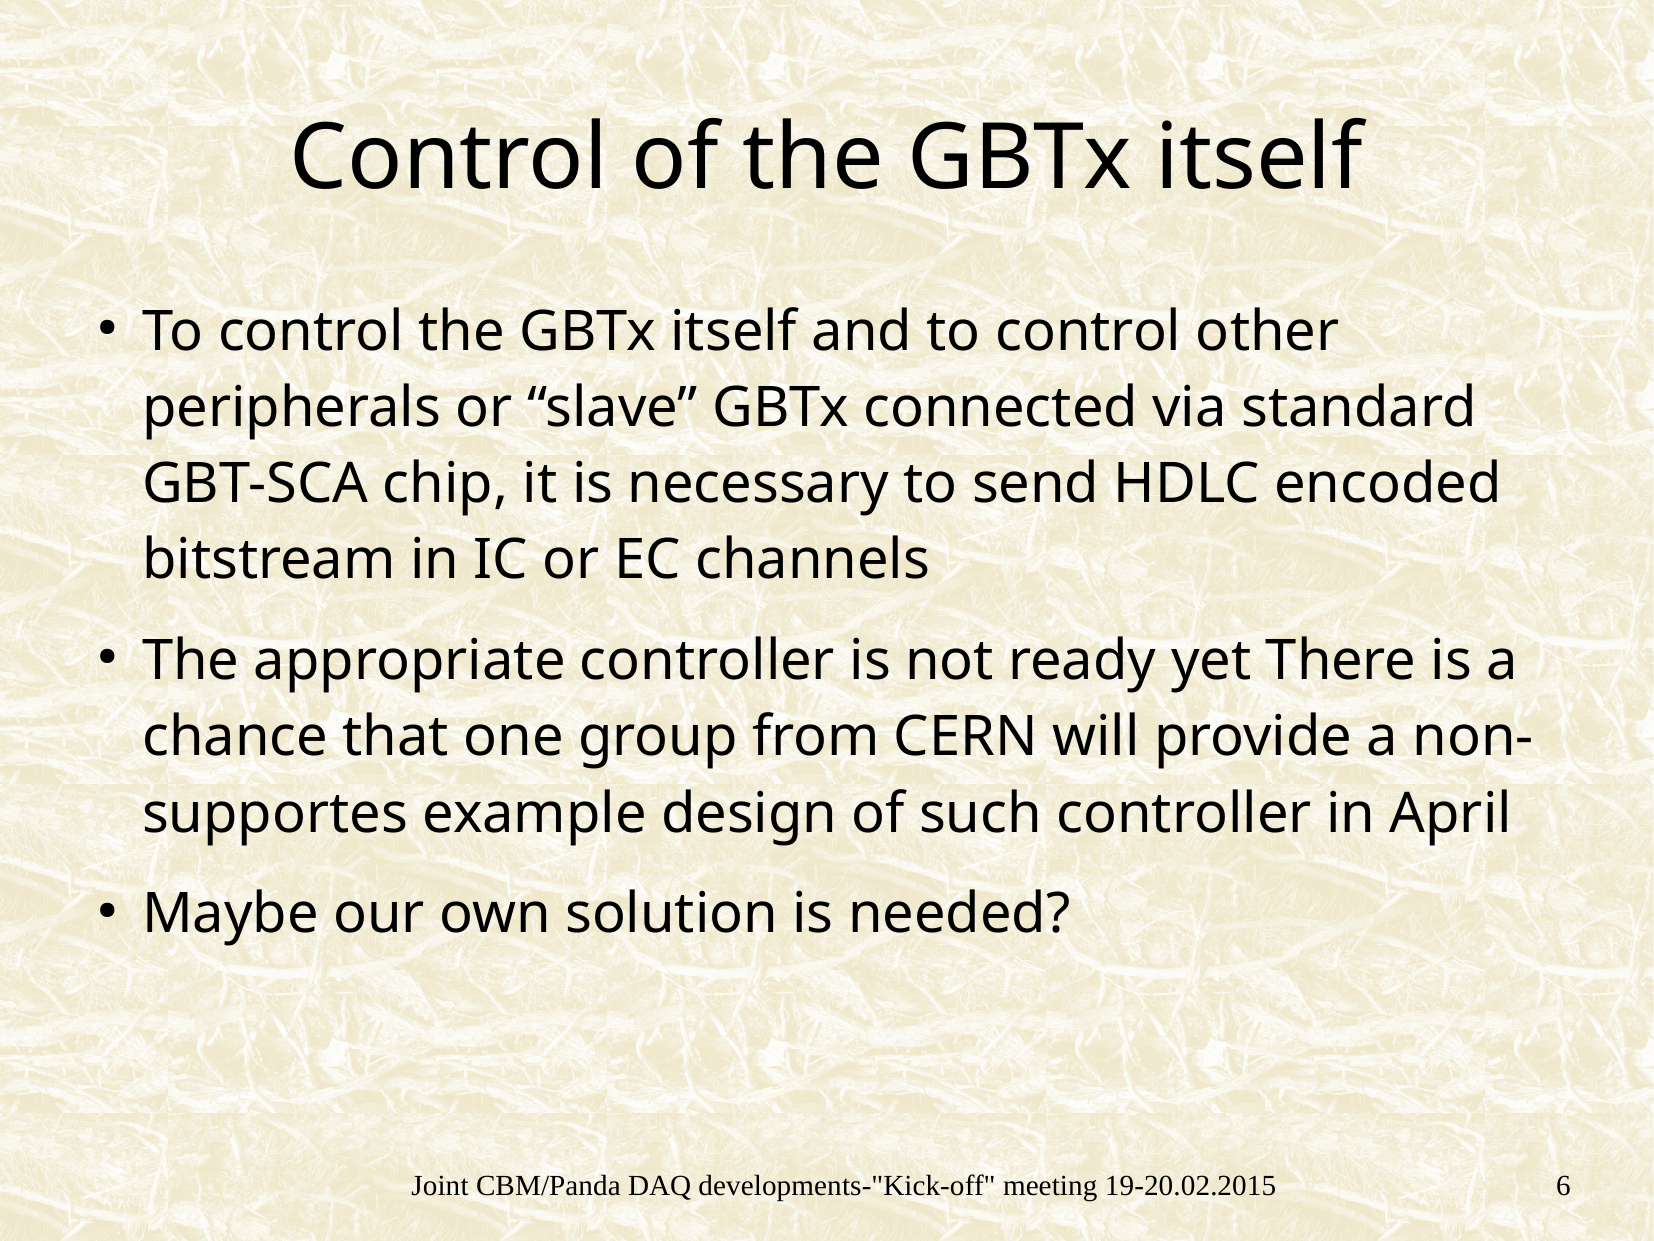

# Control of the GBTx itself
To control the GBTx itself and to control other peripherals or “slave” GBTx connected via standard GBT-SCA chip, it is necessary to send HDLC encoded bitstream in IC or EC channels
The appropriate controller is not ready yet There is a chance that one group from CERN will provide a non-supportes example design of such controller in April
Maybe our own solution is needed?
Joint CBM/Panda DAQ developments-"Kick-off" meeting 19-20.02.2015
6